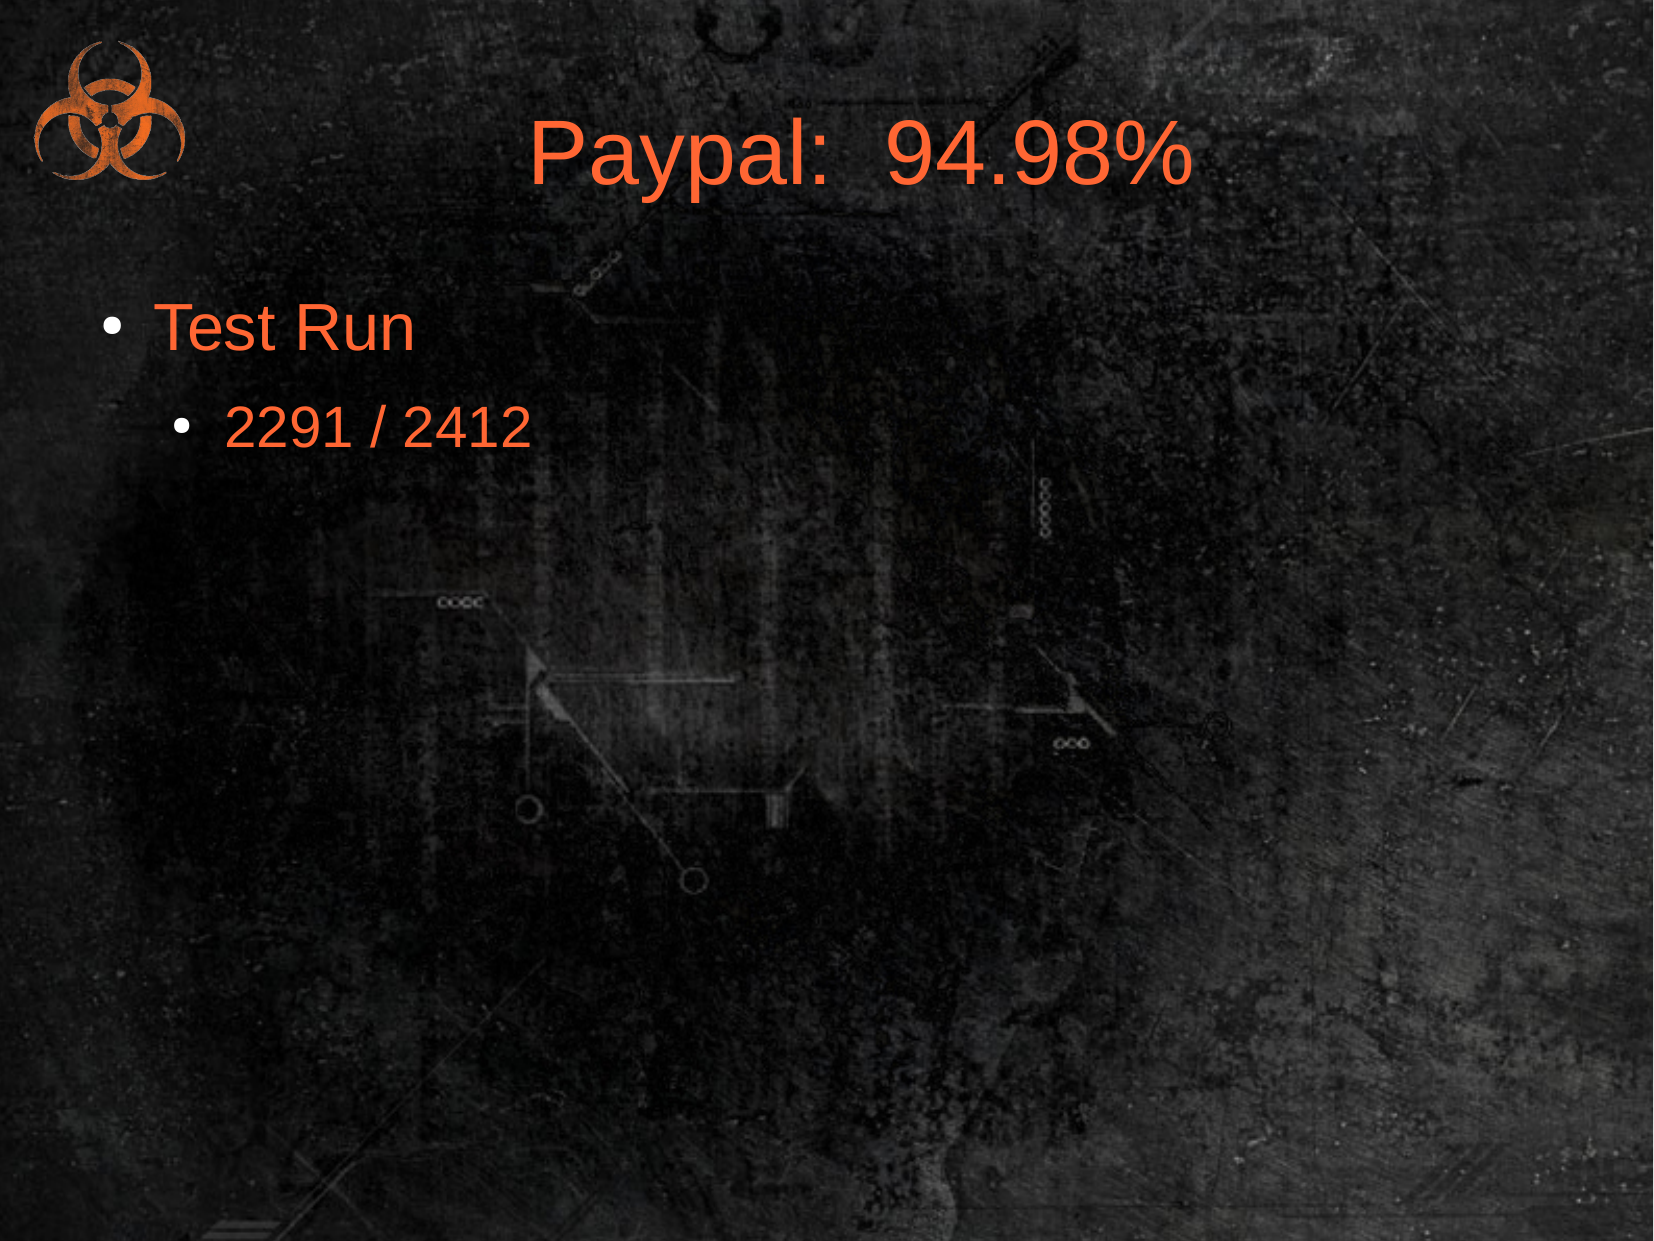

# Paypal: 94.98%
Test Run
2291 / 2412